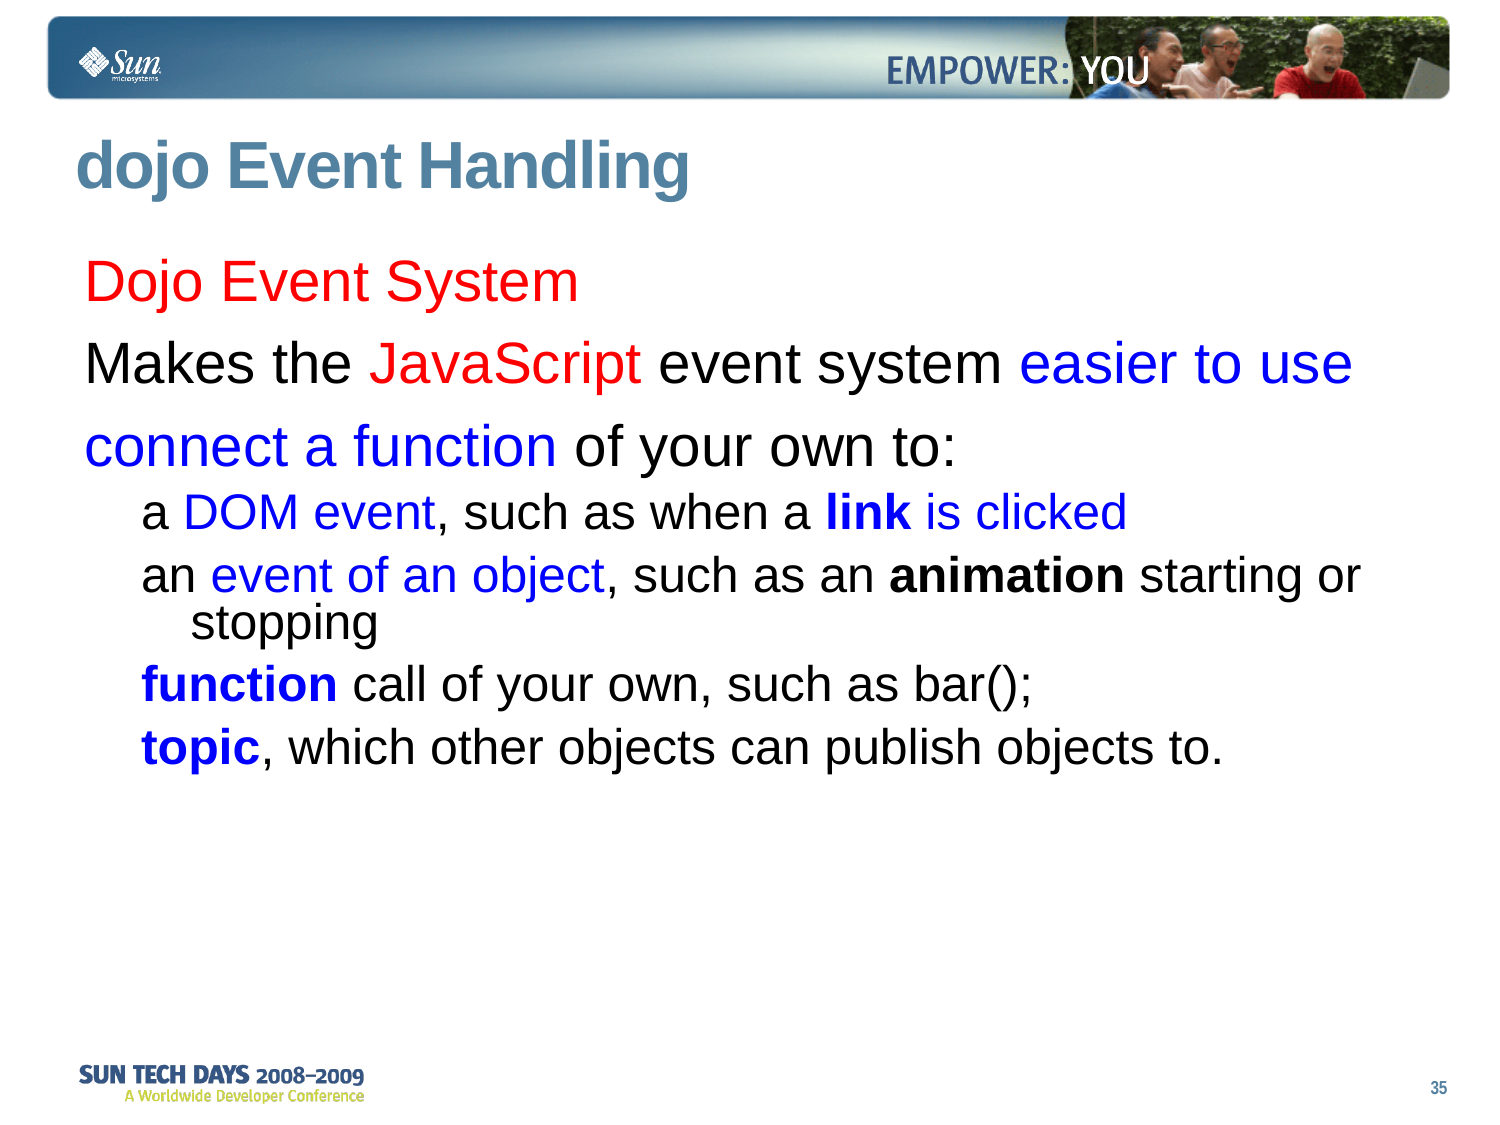

# dojo Event Handling
Dojo Event System
Makes the JavaScript event system easier to use
connect a function of your own to:
a DOM event, such as when a link is clicked
an event of an object, such as an animation starting or stopping
function call of your own, such as bar();
topic, which other objects can publish objects to.